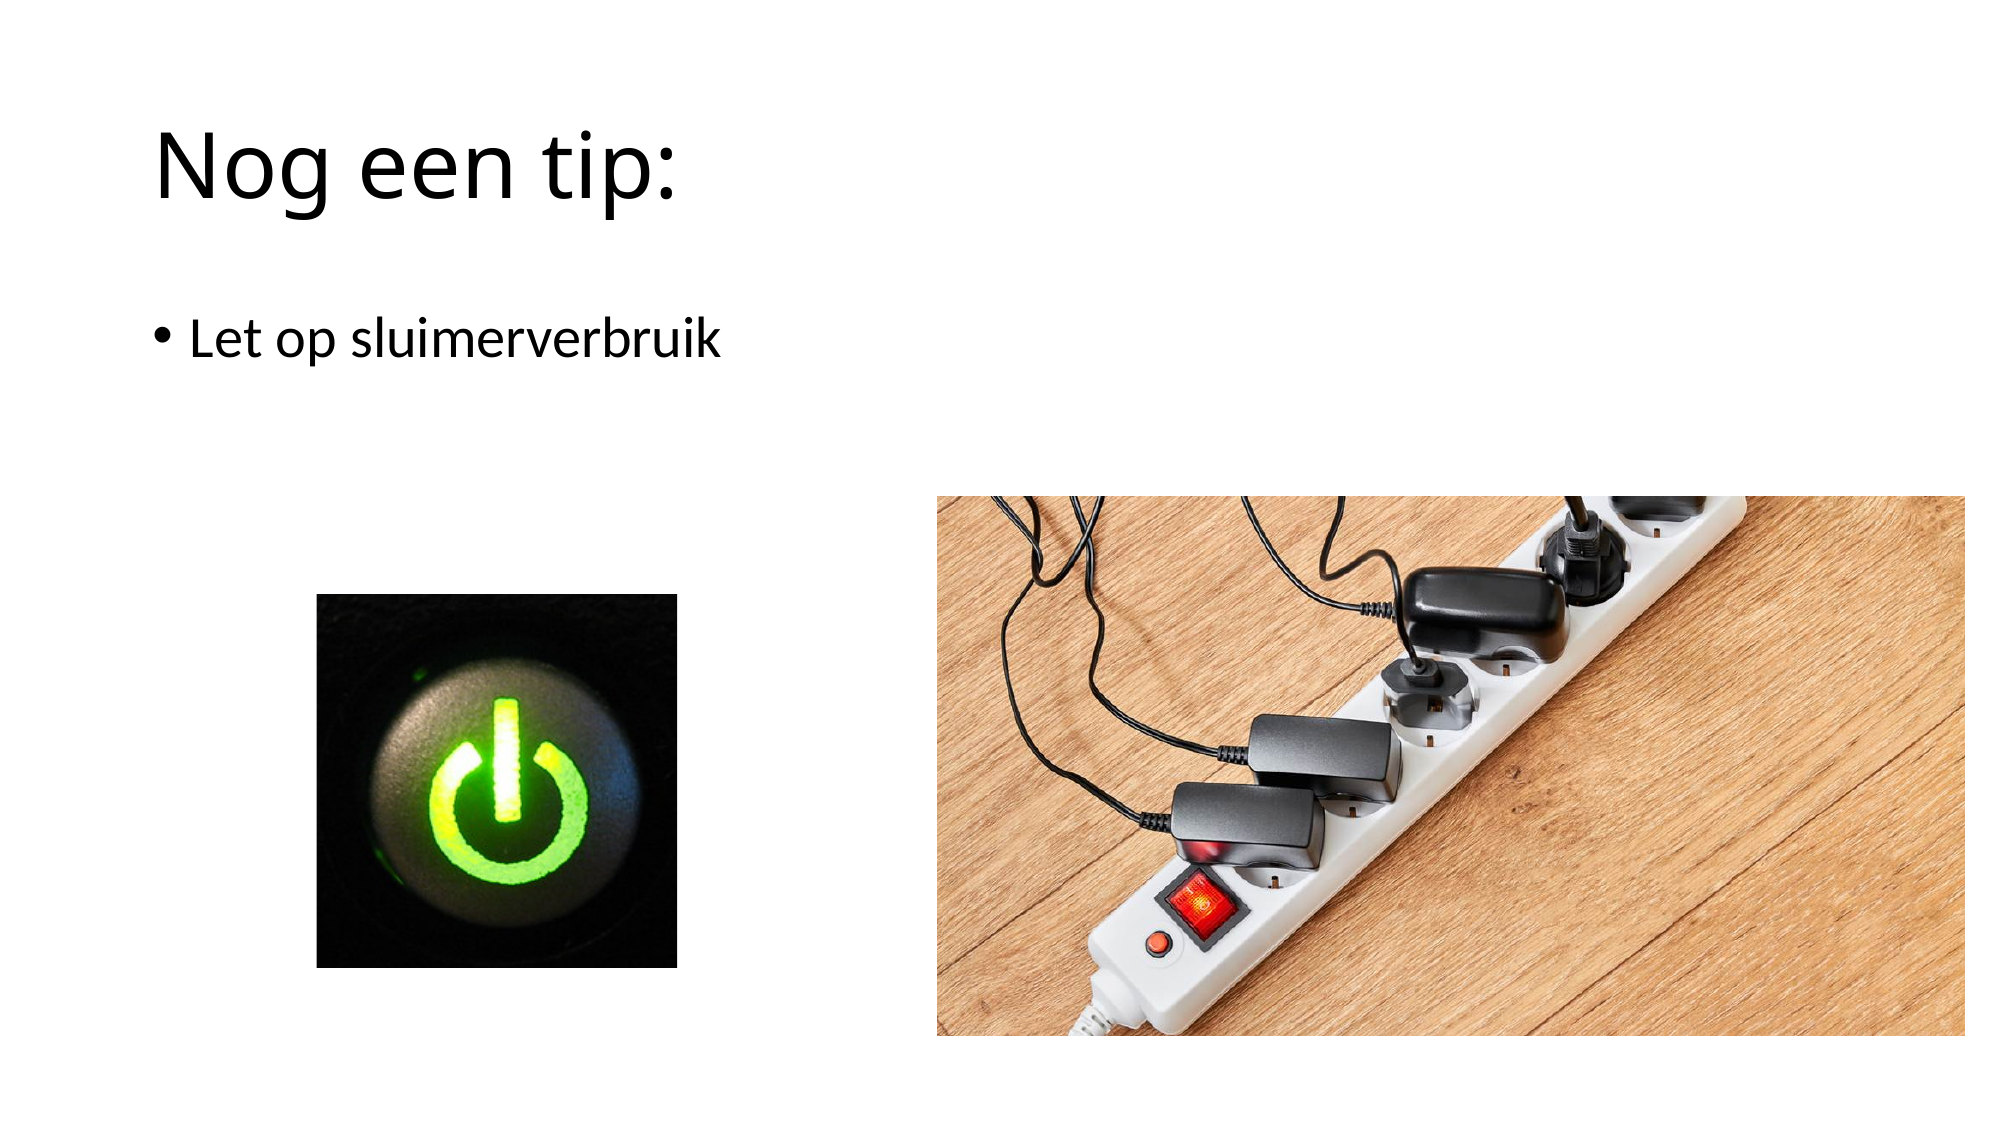

# Nog een tip:
Let op sluimerverbruik